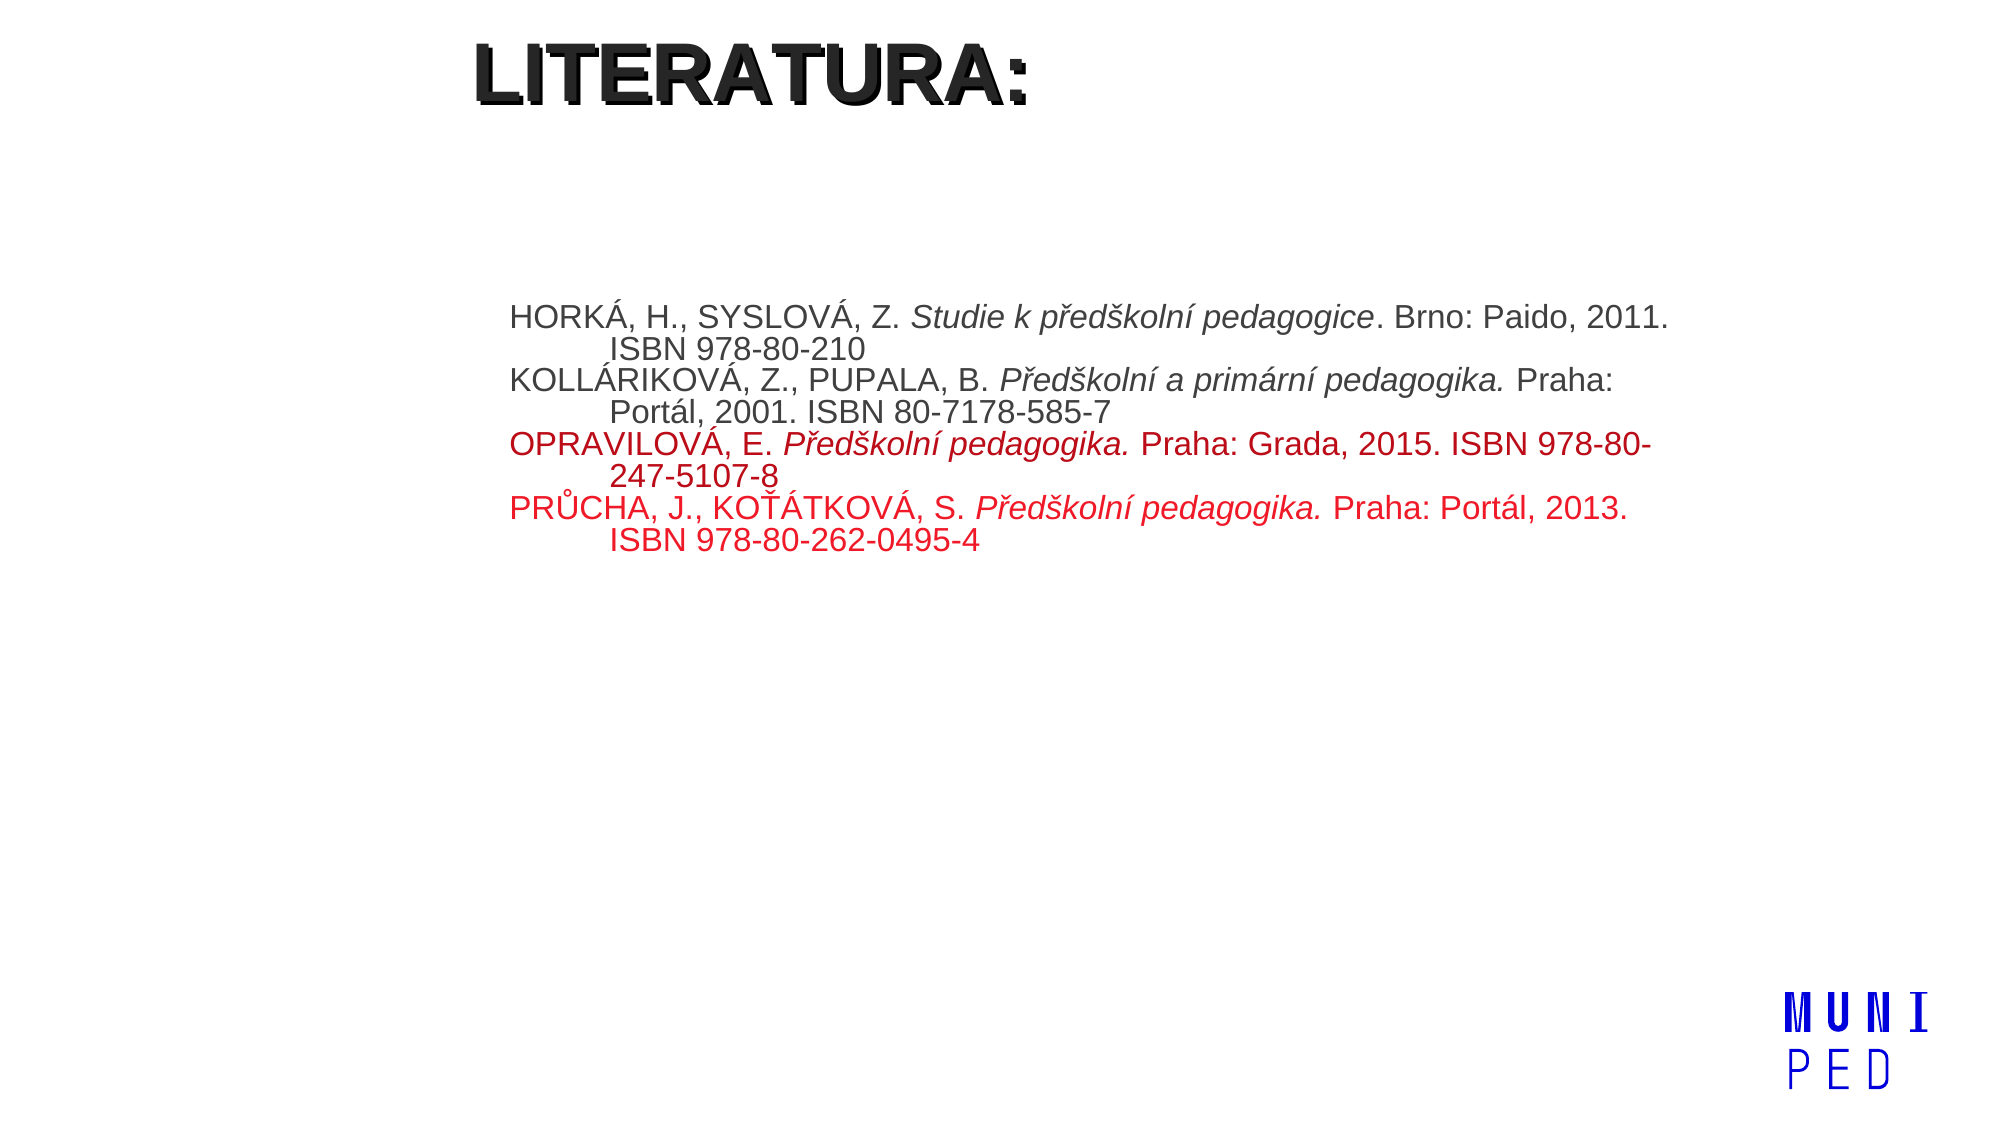

# LITERATURA:
HORKÁ, H., SYSLOVÁ, Z. Studie k předškolní pedagogice. Brno: Paido, 2011. ISBN 978-80-210
KOLLÁRIKOVÁ, Z., PUPALA, B. Předškolní a primární pedagogika. Praha: Portál, 2001. ISBN 80-7178-585-7
OPRAVILOVÁ, E. Předškolní pedagogika. Praha: Grada, 2015. ISBN 978-80-247-5107-8
PRŮCHA, J., KOŤÁTKOVÁ, S. Předškolní pedagogika. Praha: Portál, 2013. ISBN 978-80-262-0495-4